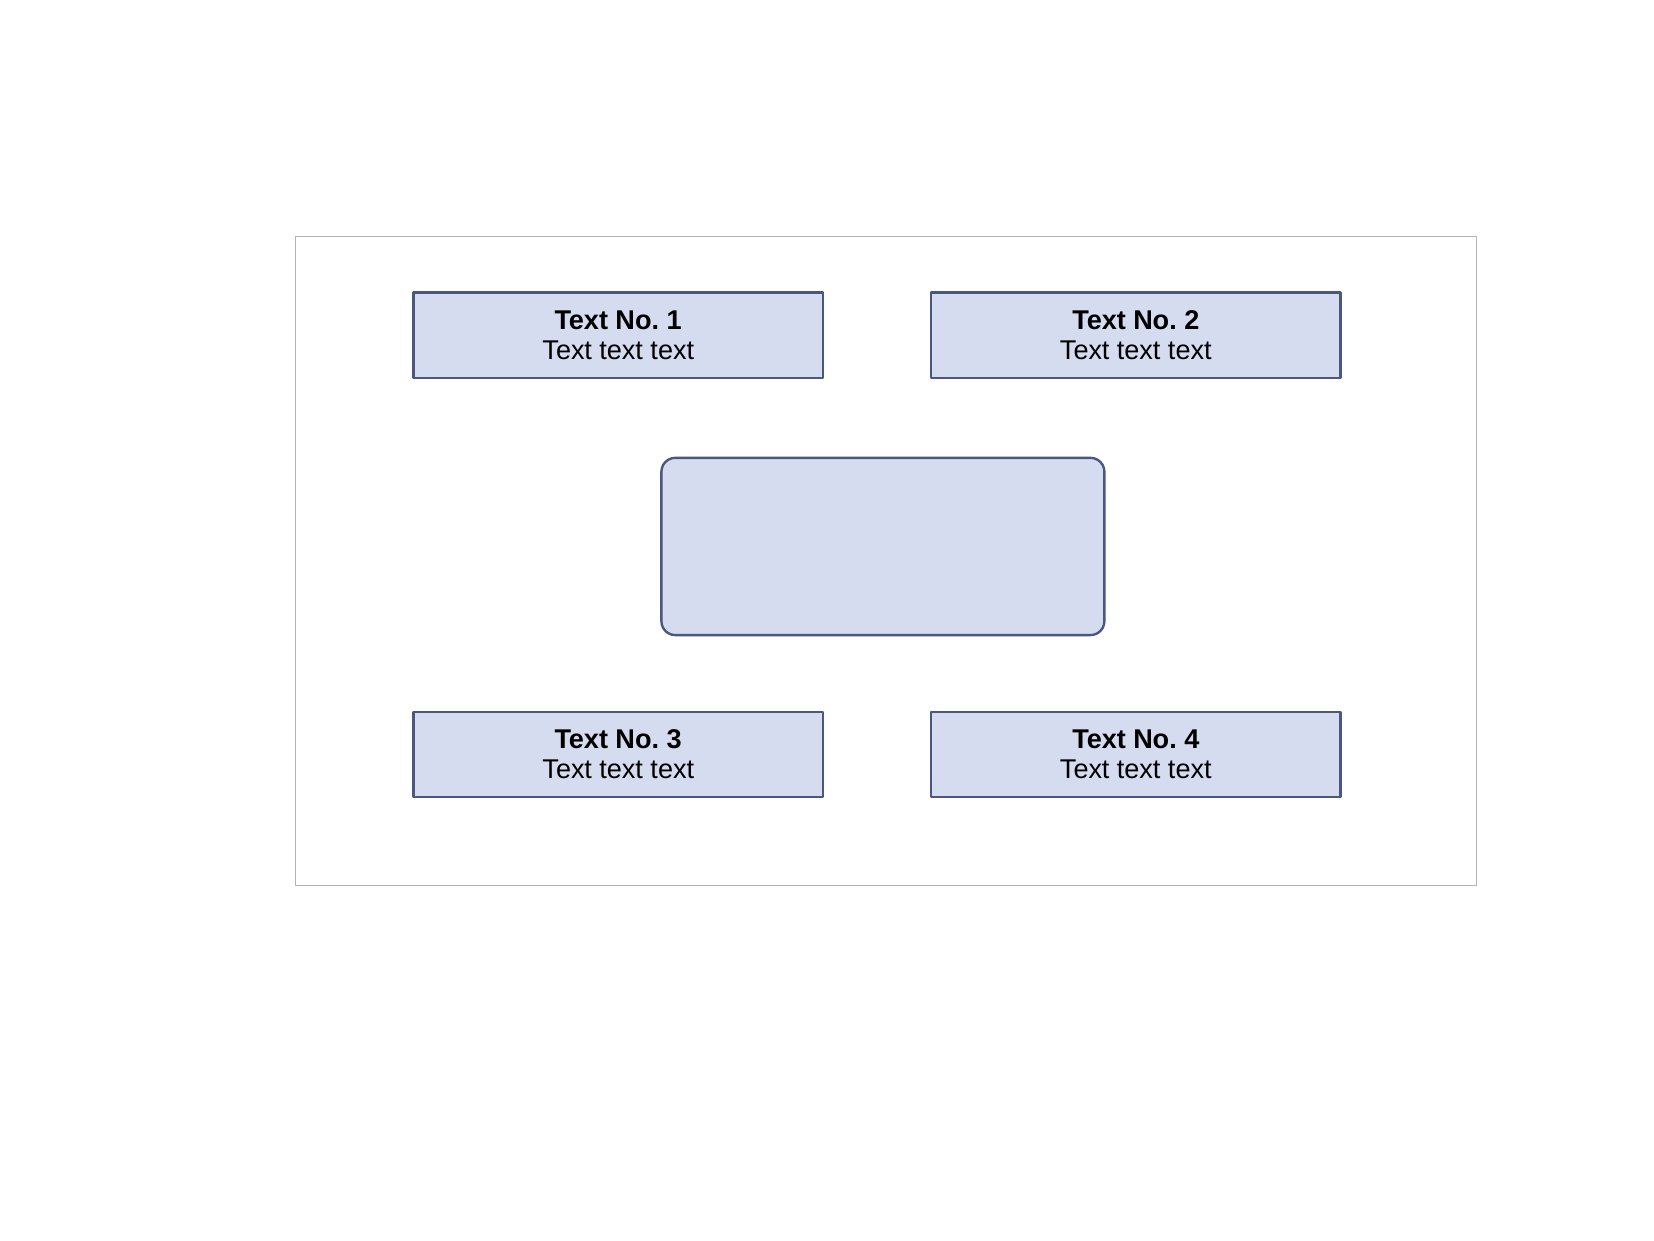

Text No. 1
Text text text
Text No. 2
Text text text
Text No. 3
Text text text
Text No. 4
Text text text